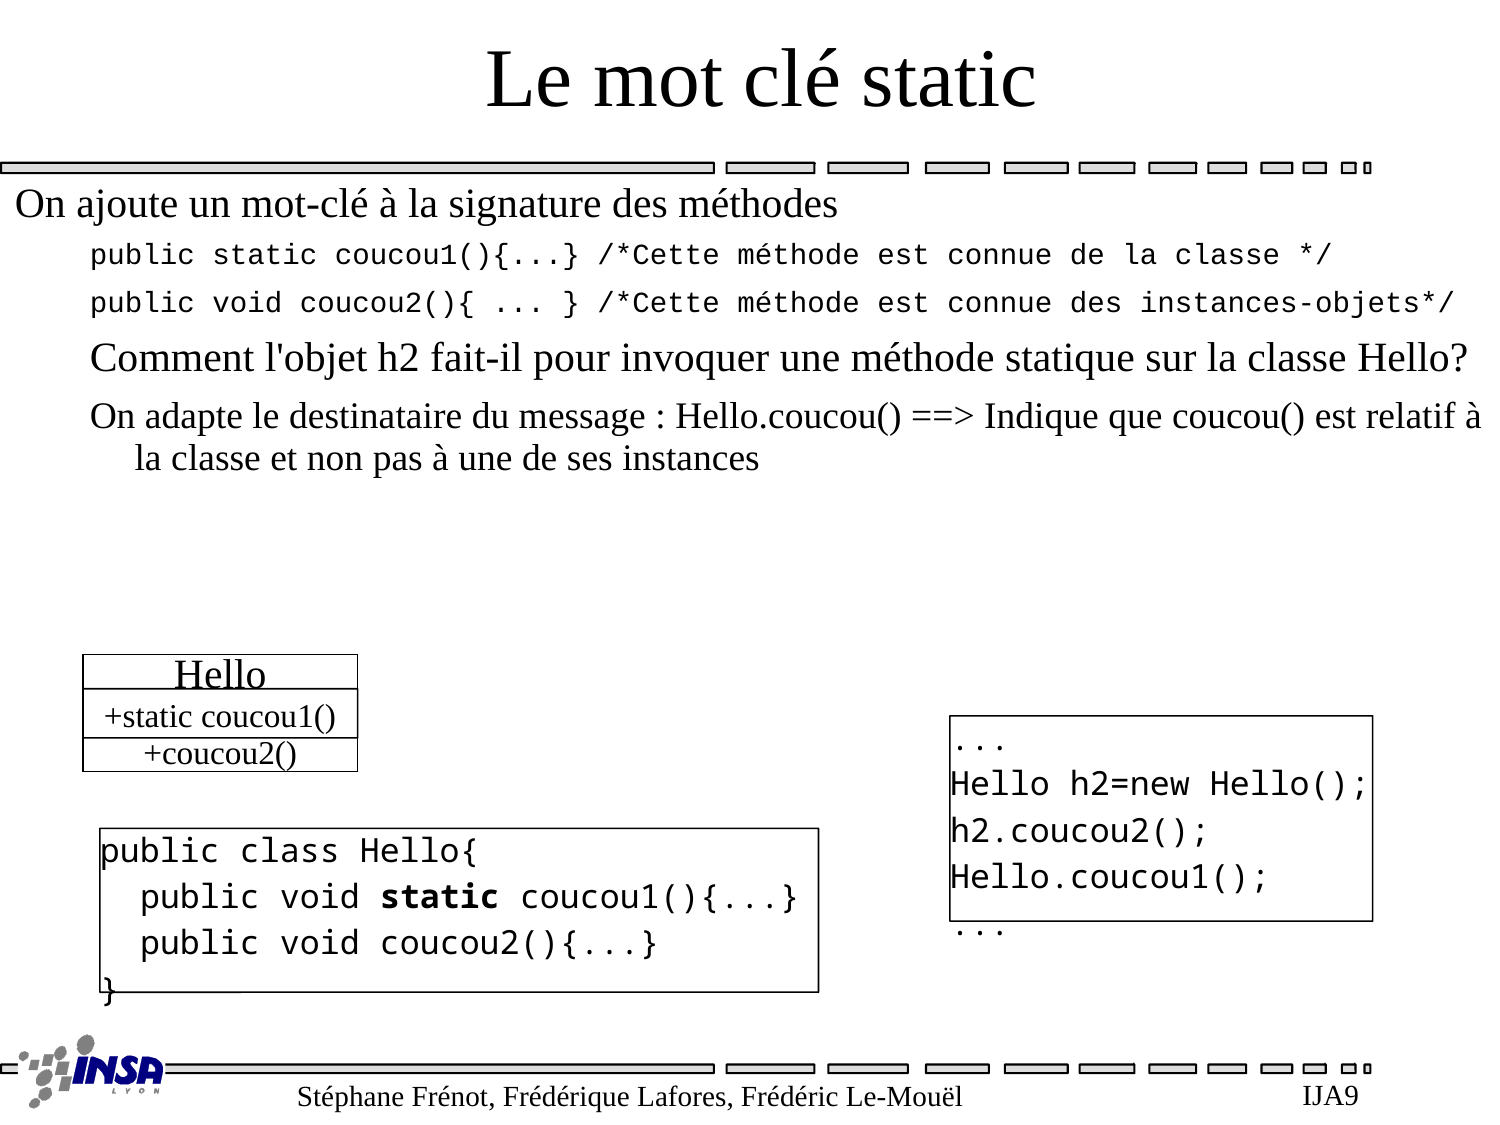

# Le mot clé static
On ajoute un mot-clé à la signature des méthodes
public static coucou1(){...} /*Cette méthode est connue de la classe */
public void coucou2(){ ... } /*Cette méthode est connue des instances-objets*/
Comment l'objet h2 fait-il pour invoquer une méthode statique sur la classe Hello?
On adapte le destinataire du message : Hello.coucou() ==> Indique que coucou() est relatif à la classe et non pas à une de ses instances
Hello
+static coucou1()
+coucou2()
...
Hello h2=new Hello();
h2.coucou2();
Hello.coucou1();
...
public class Hello{
 public void static coucou1(){...}
 public void coucou2(){...}
}